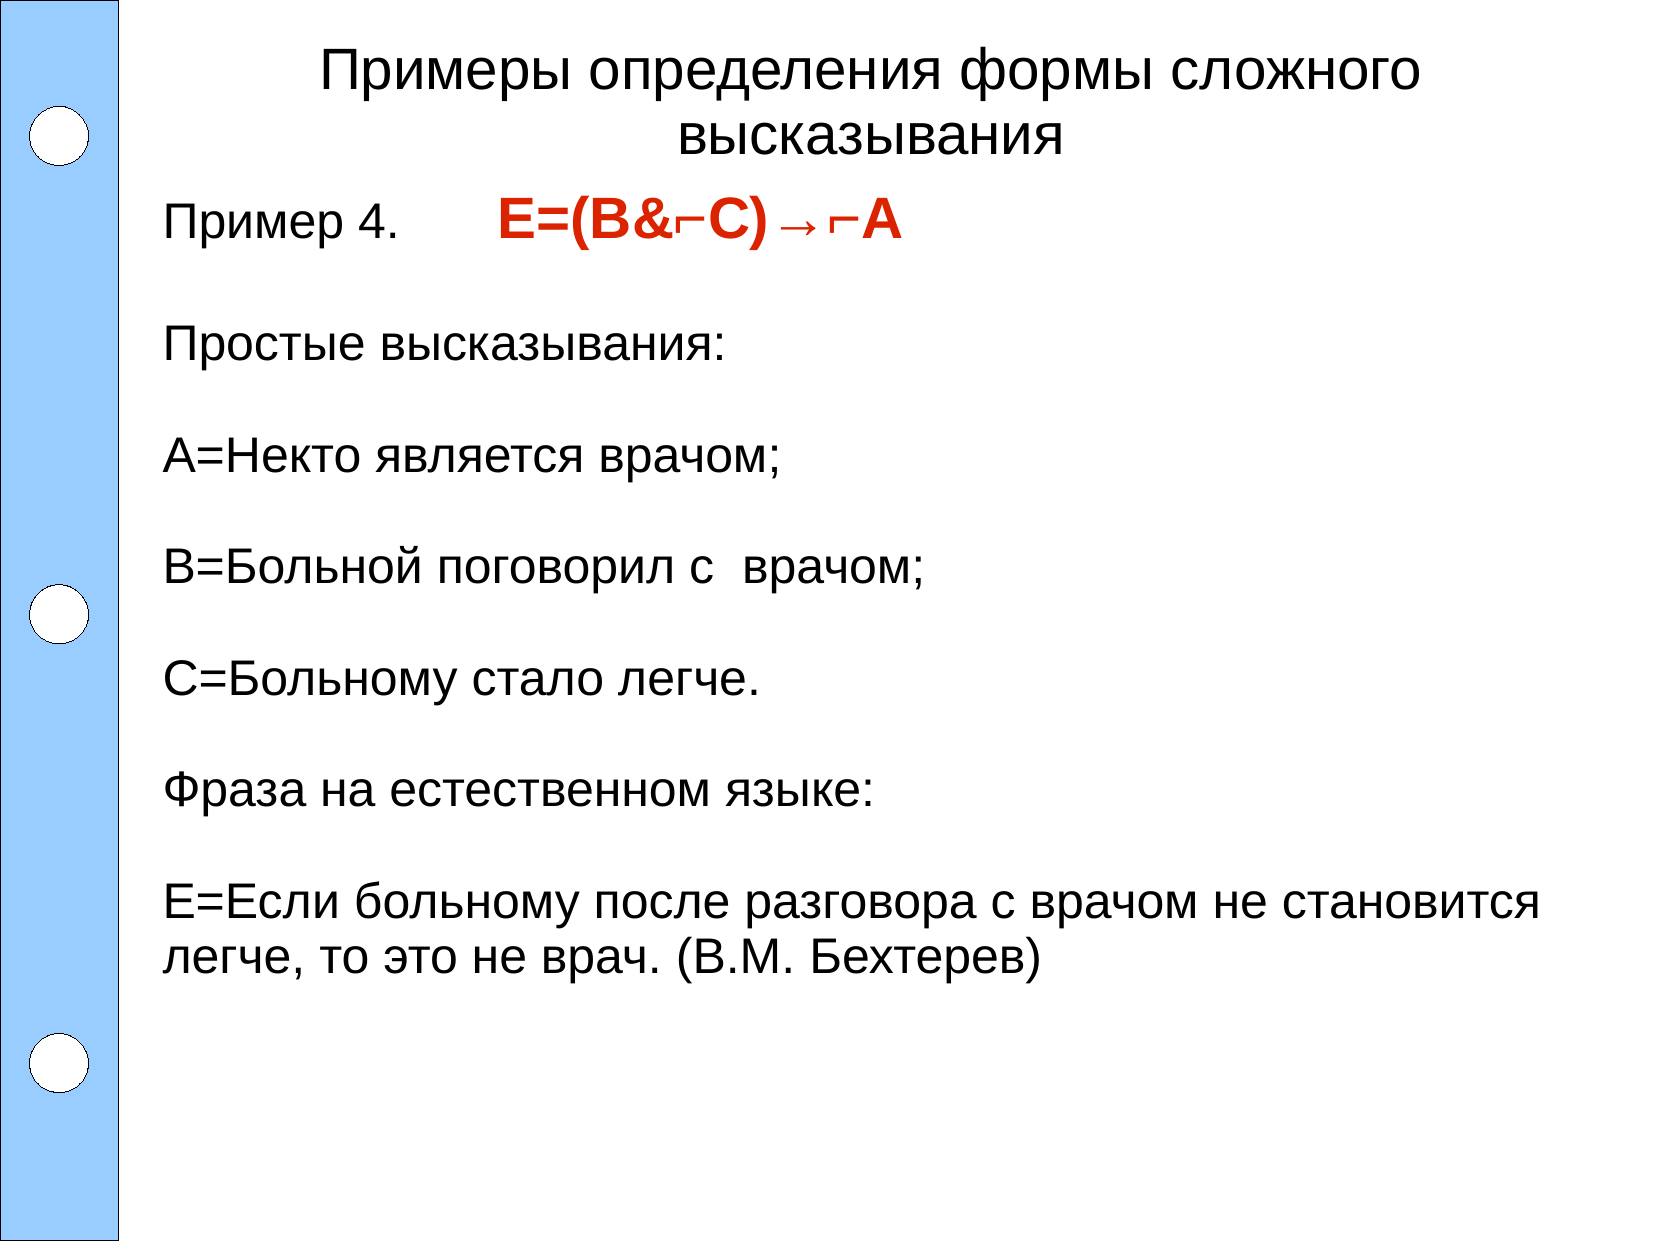

Примеры определения формы сложного высказывания
Пример 4. Е=(B&⌐C)→⌐А
Простые высказывания:
А=Некто является врачом;
В=Больной поговорил с врачом;
С=Больному стало легче.
Фраза на естественном языке:
Е=Если больному после разговора с врачом не становится легче, то это не врач. (В.М. Бехтерев)